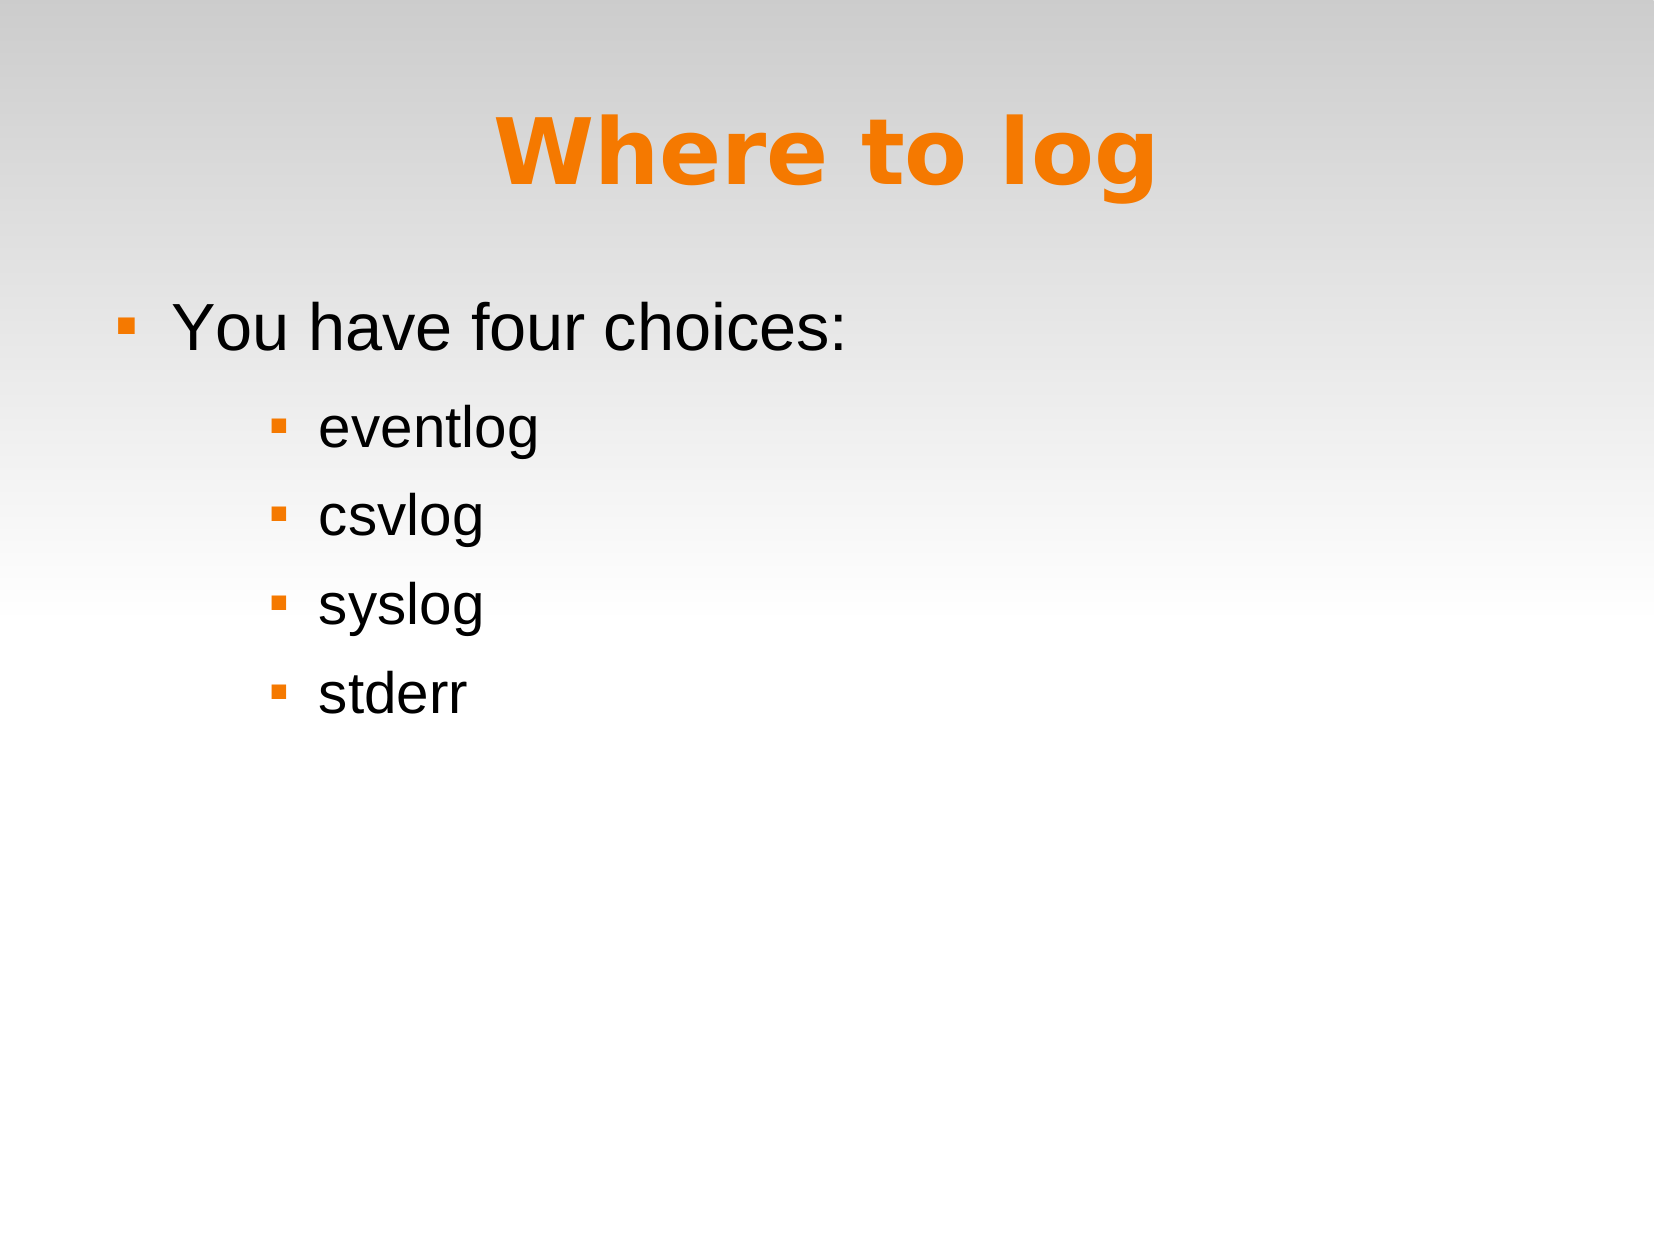

# Where to log
You have four choices:
eventlog
csvlog
syslog
stderr